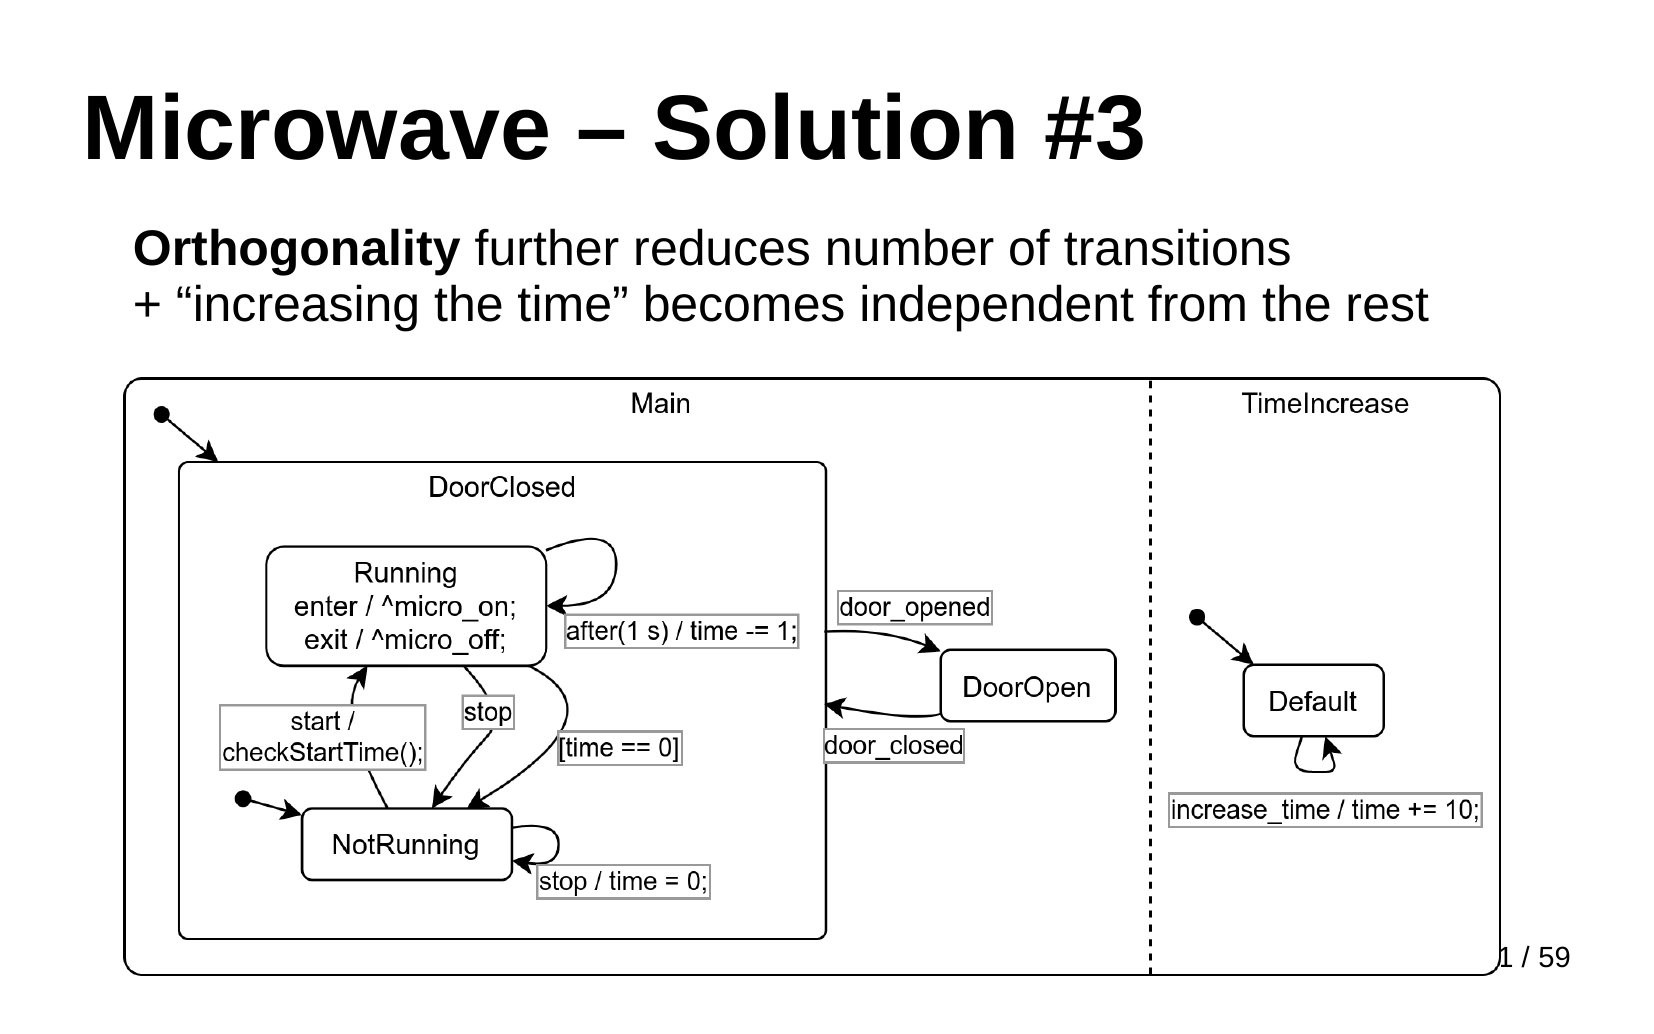

# Microwave – Solution #3
Orthogonality further reduces number of transitions
+ “increasing the time” becomes independent from the rest
11